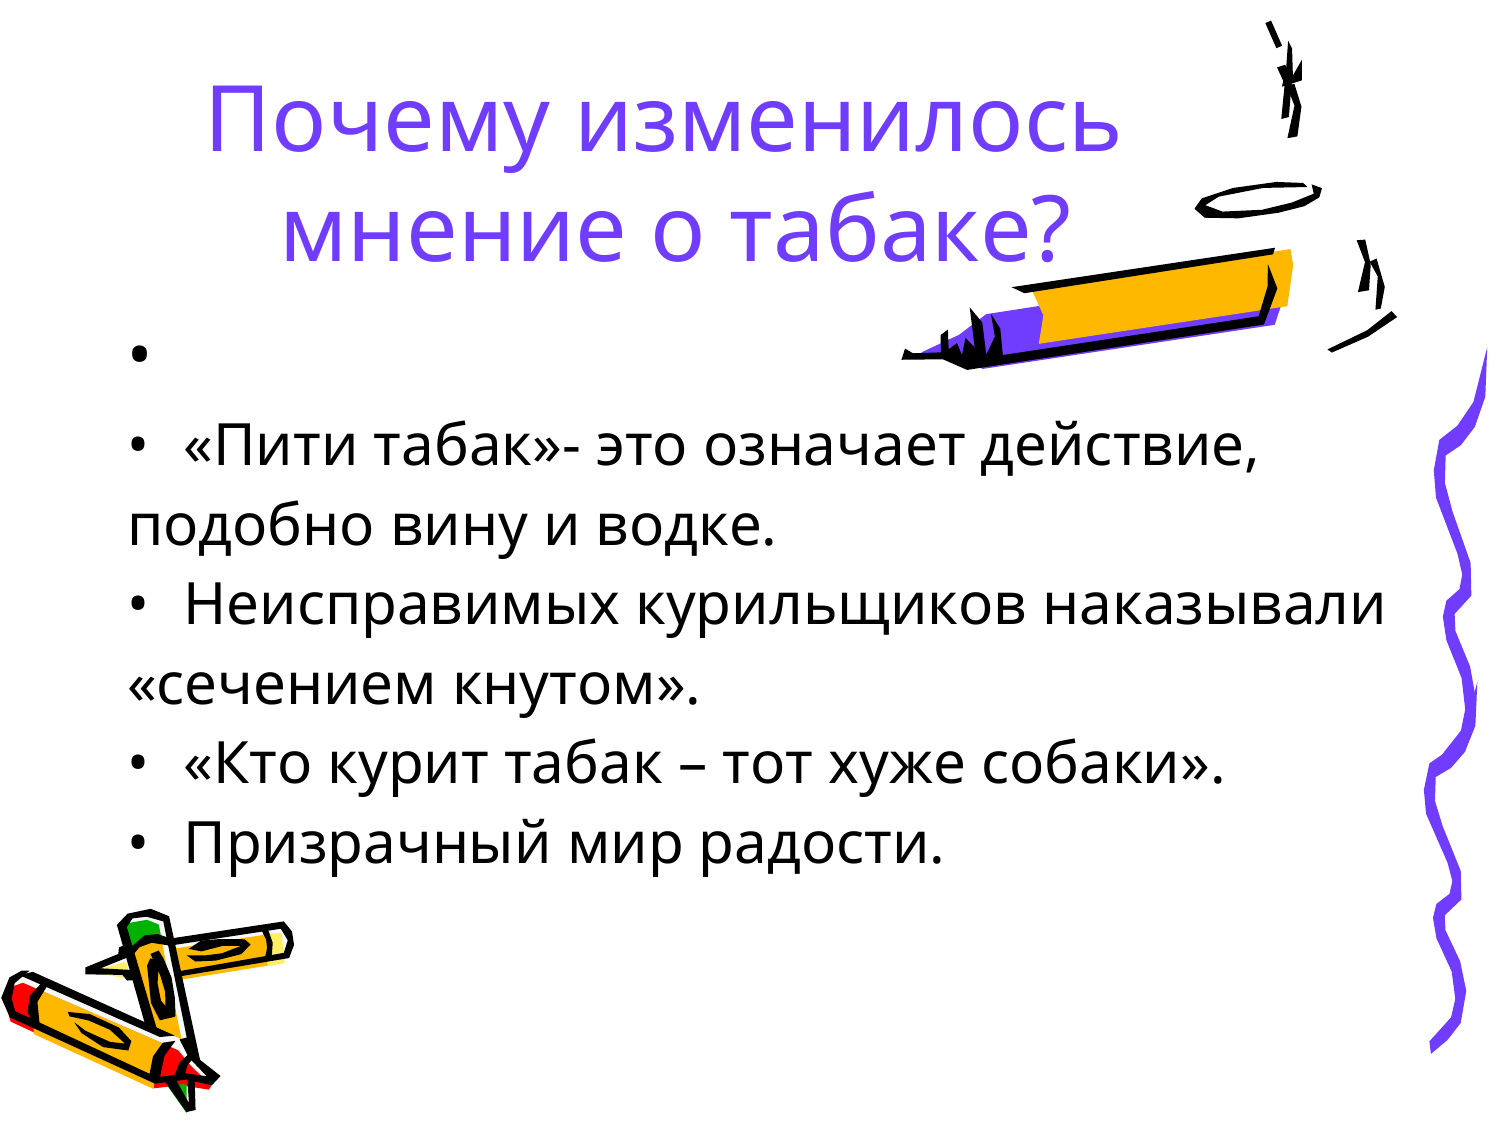

# Почему изменилось мнение о табаке?
«Пити табак»- это означает действие,
подобно вину и водке.
Неисправимых курильщиков наказывали
«сечением кнутом».
«Кто курит табак – тот хуже собаки».
Призрачный мир радости.